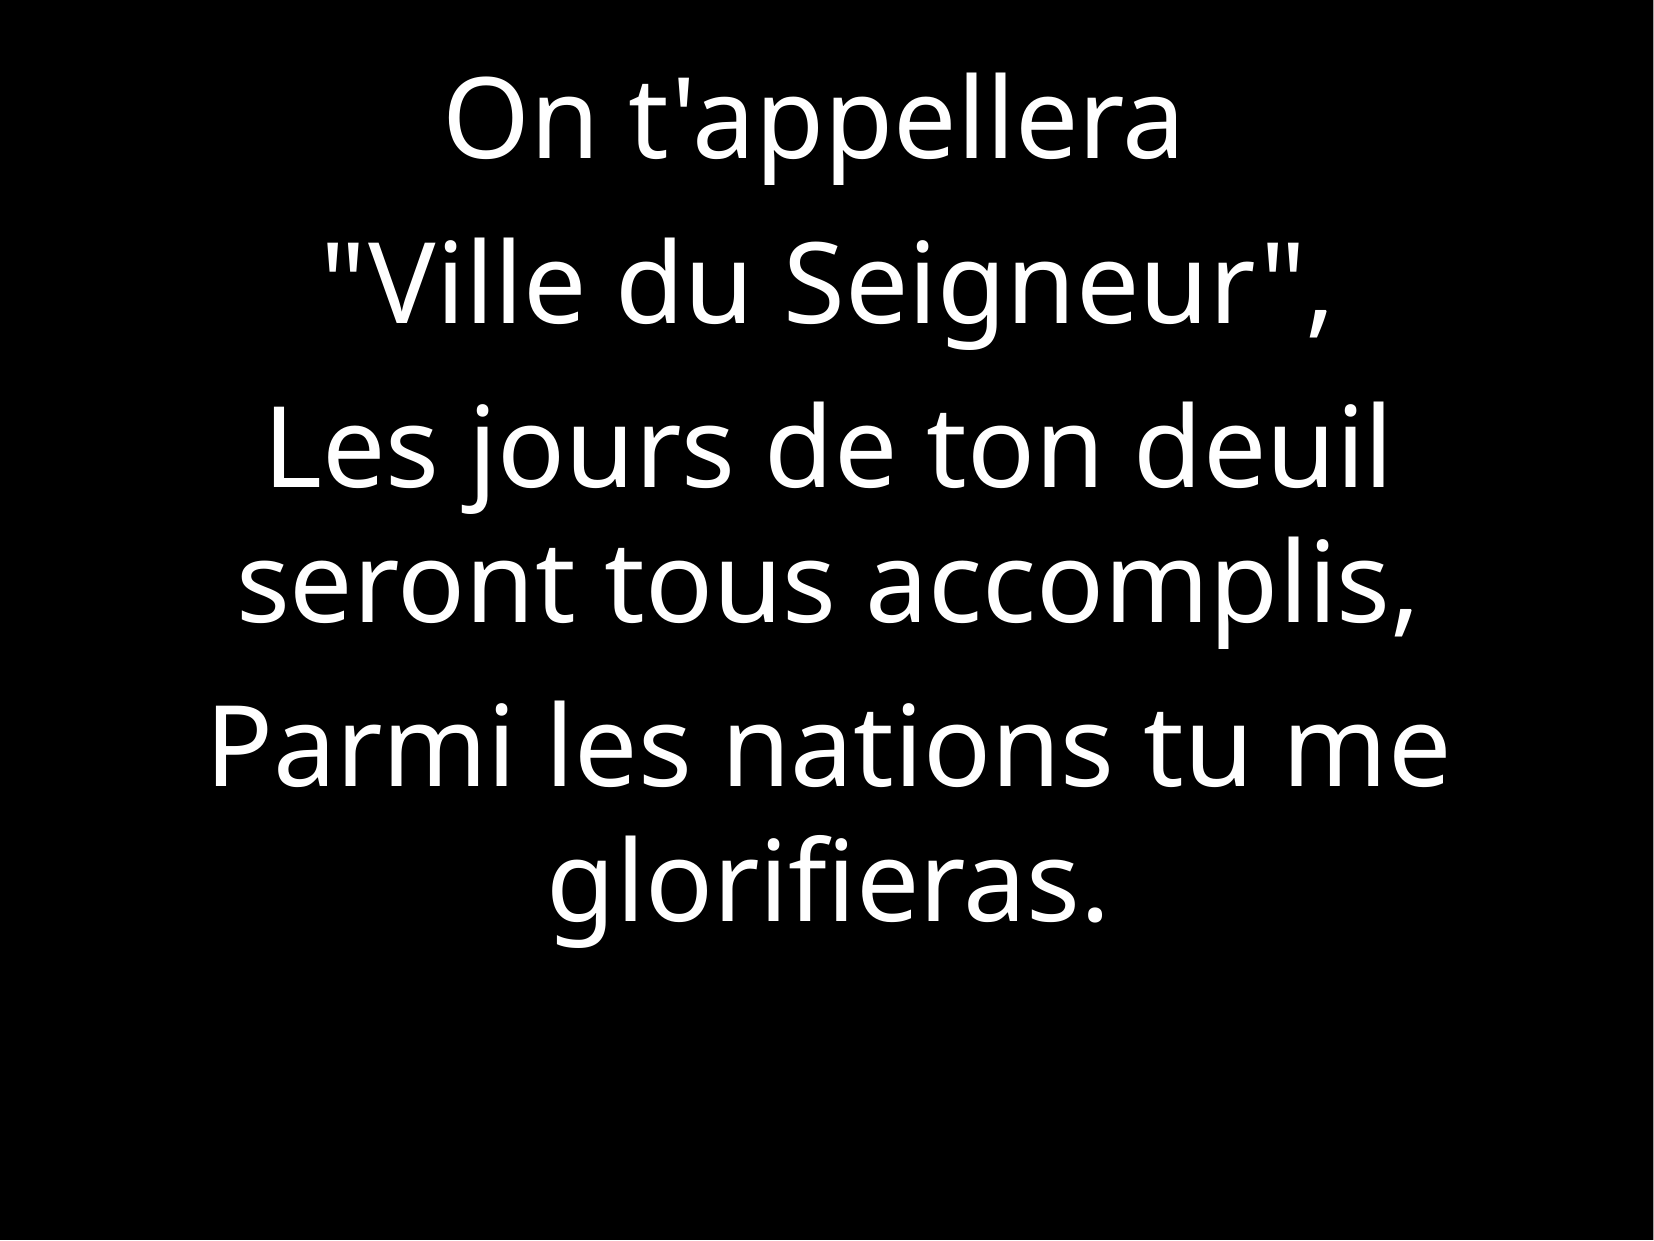

# On t'appellera
"Ville du Seigneur",
Les jours de ton deuil seront tous accomplis,
Parmi les nations tu me glorifieras.